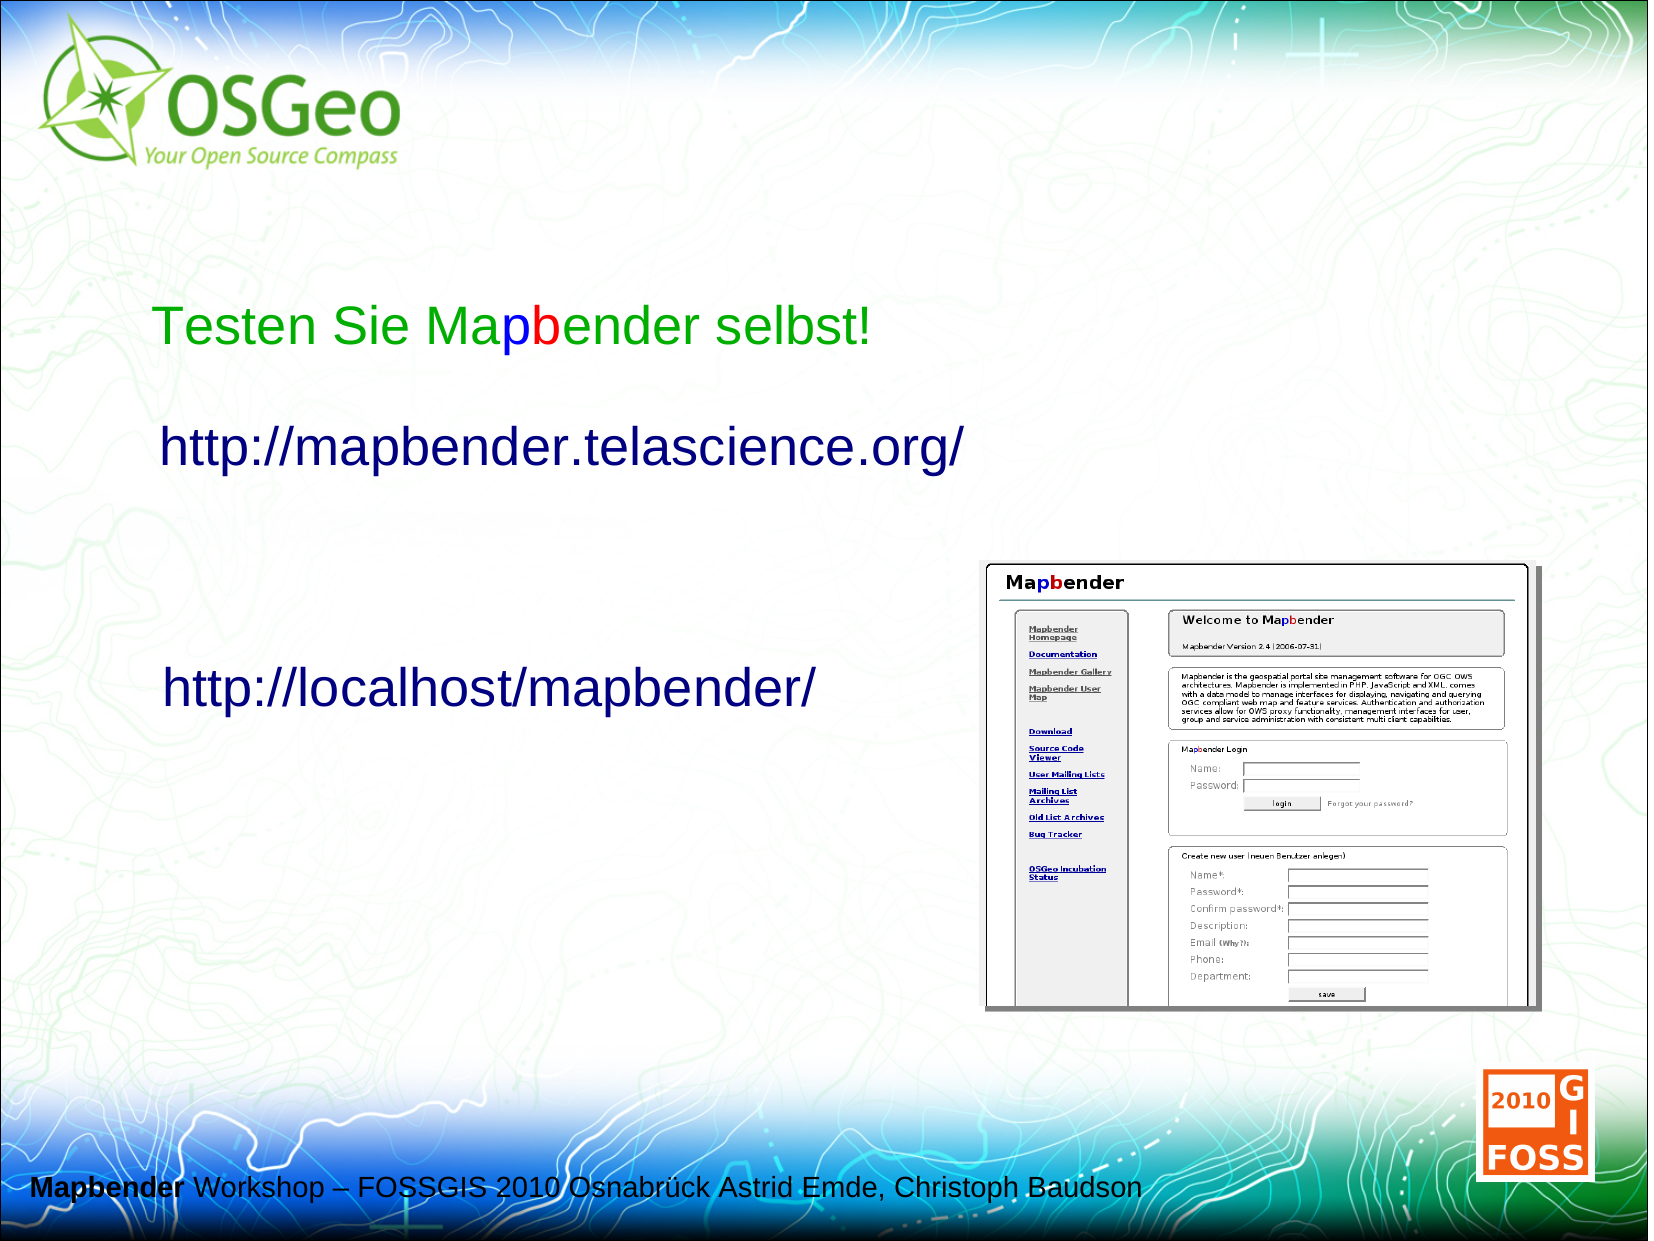

# Testen Sie Mapbender selbst! http://mapbender.telascience.org/
http://localhost/mapbender/